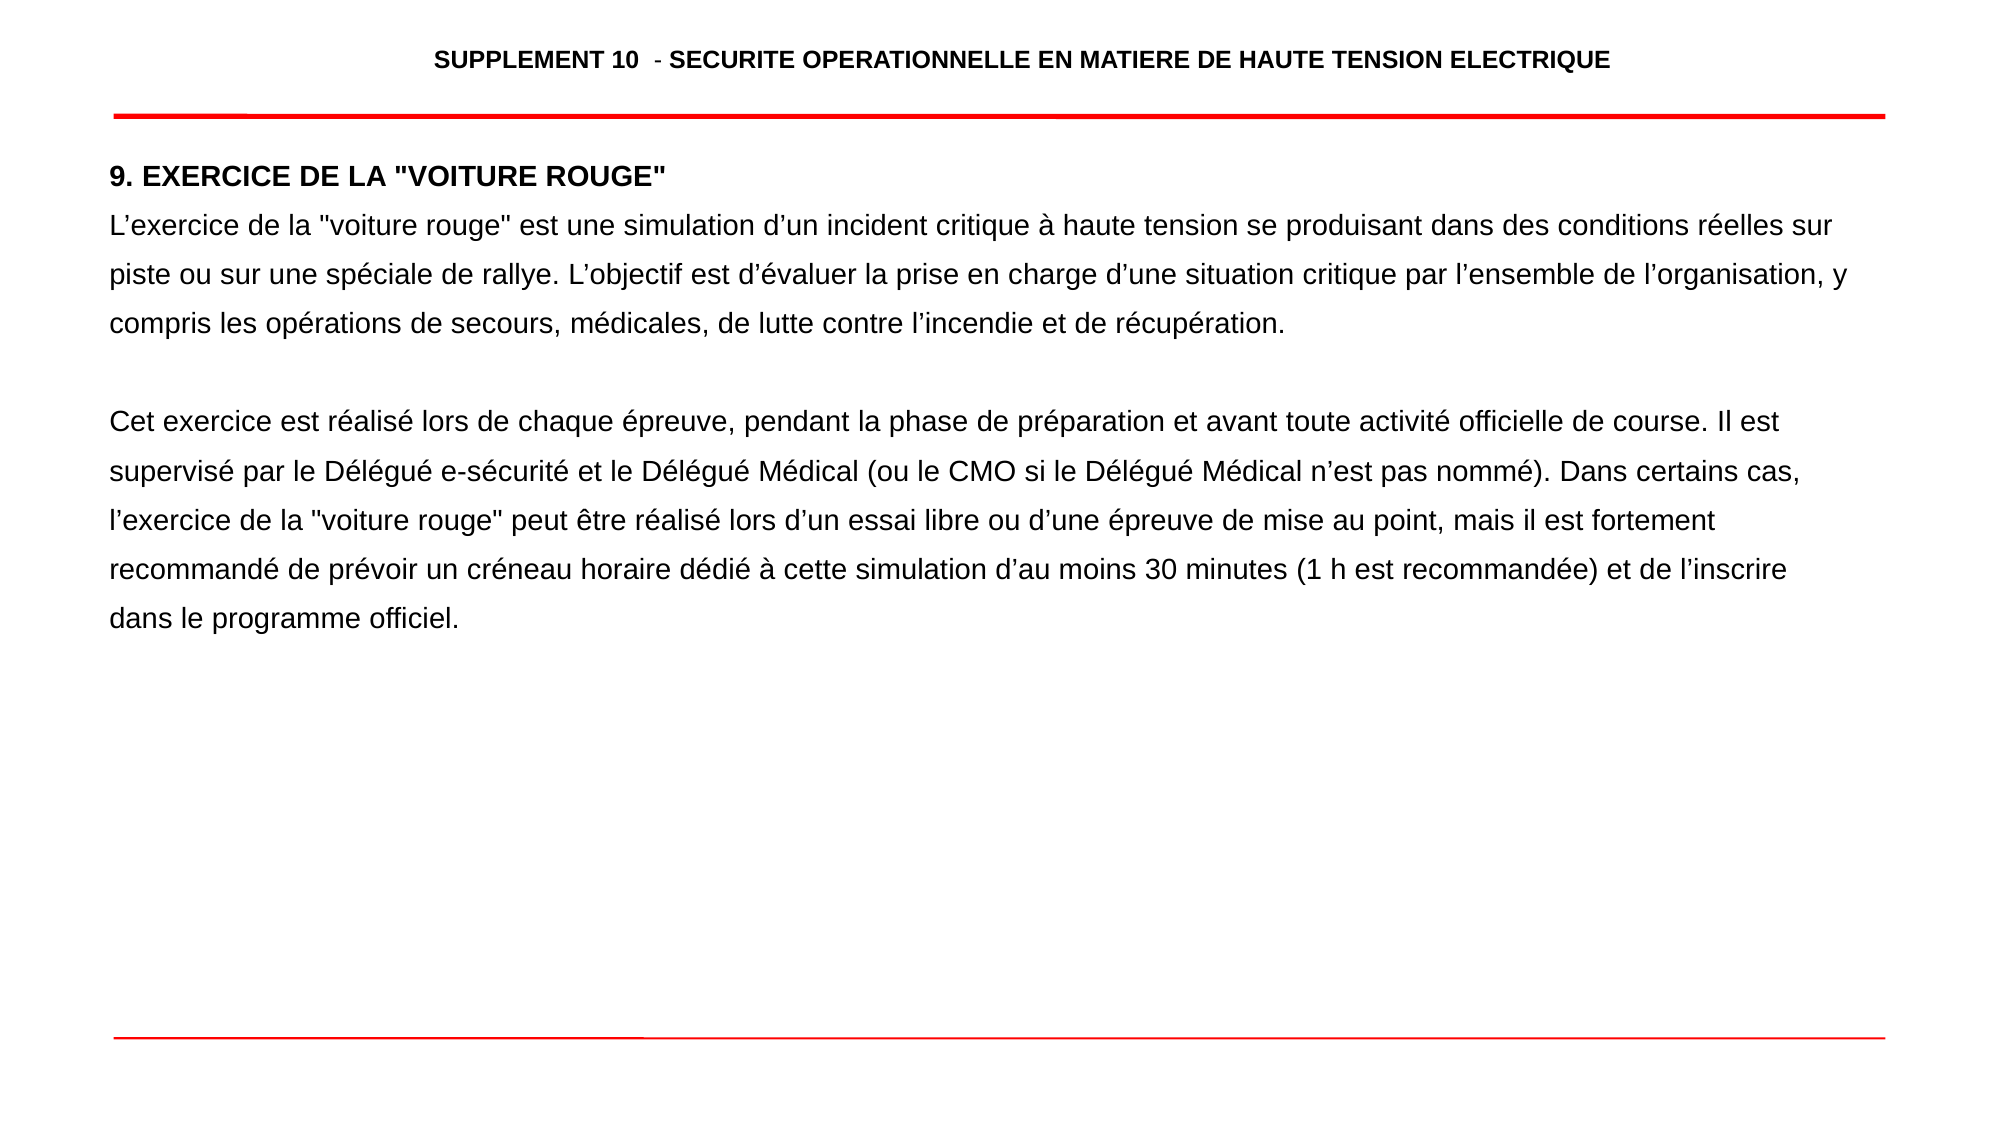

SUPPLEMENT 10 - SECURITE OPERATIONNELLE EN MATIERE DE HAUTE TENSION ELECTRIQUE
9. EXERCICE DE LA "VOITURE ROUGE"
L’exercice de la "voiture rouge" est une simulation d’un incident critique à haute tension se produisant dans des conditions réelles sur piste ou sur une spéciale de rallye. L’objectif est d’évaluer la prise en charge d’une situation critique par l’ensemble de l’organisation, y compris les opérations de secours, médicales, de lutte contre l’incendie et de récupération.
Cet exercice est réalisé lors de chaque épreuve, pendant la phase de préparation et avant toute activité officielle de course. Il est supervisé par le Délégué e-sécurité et le Délégué Médical (ou le CMO si le Délégué Médical n’est pas nommé). Dans certains cas, l’exercice de la "voiture rouge" peut être réalisé lors d’un essai libre ou d’une épreuve de mise au point, mais il est fortement recommandé de prévoir un créneau horaire dédié à cette simulation d’au moins 30 minutes (1 h est recommandée) et de l’inscrire dans le programme officiel.